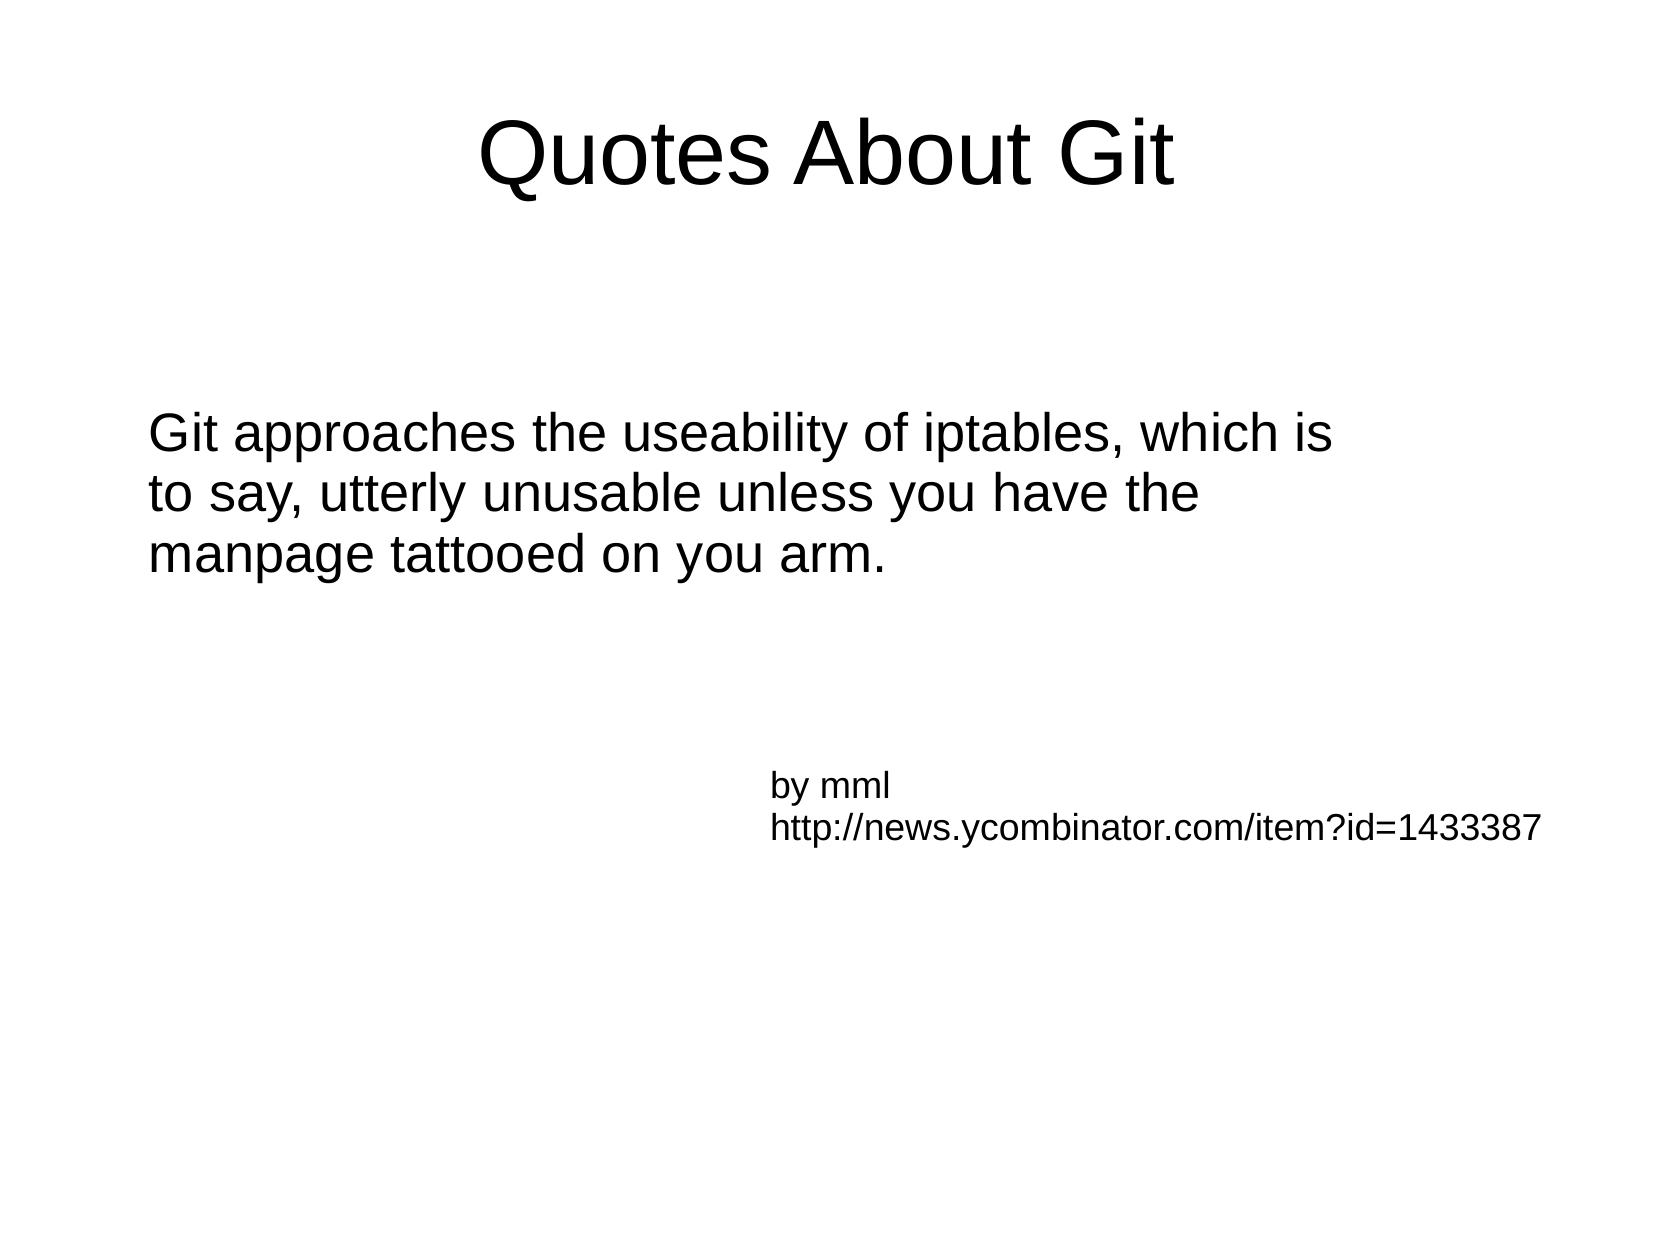

# Quotes About Git
Git approaches the useability of iptables, which is
to say, utterly unusable unless you have the
manpage tattooed on you arm.
by mml
http://news.ycombinator.com/item?id=1433387